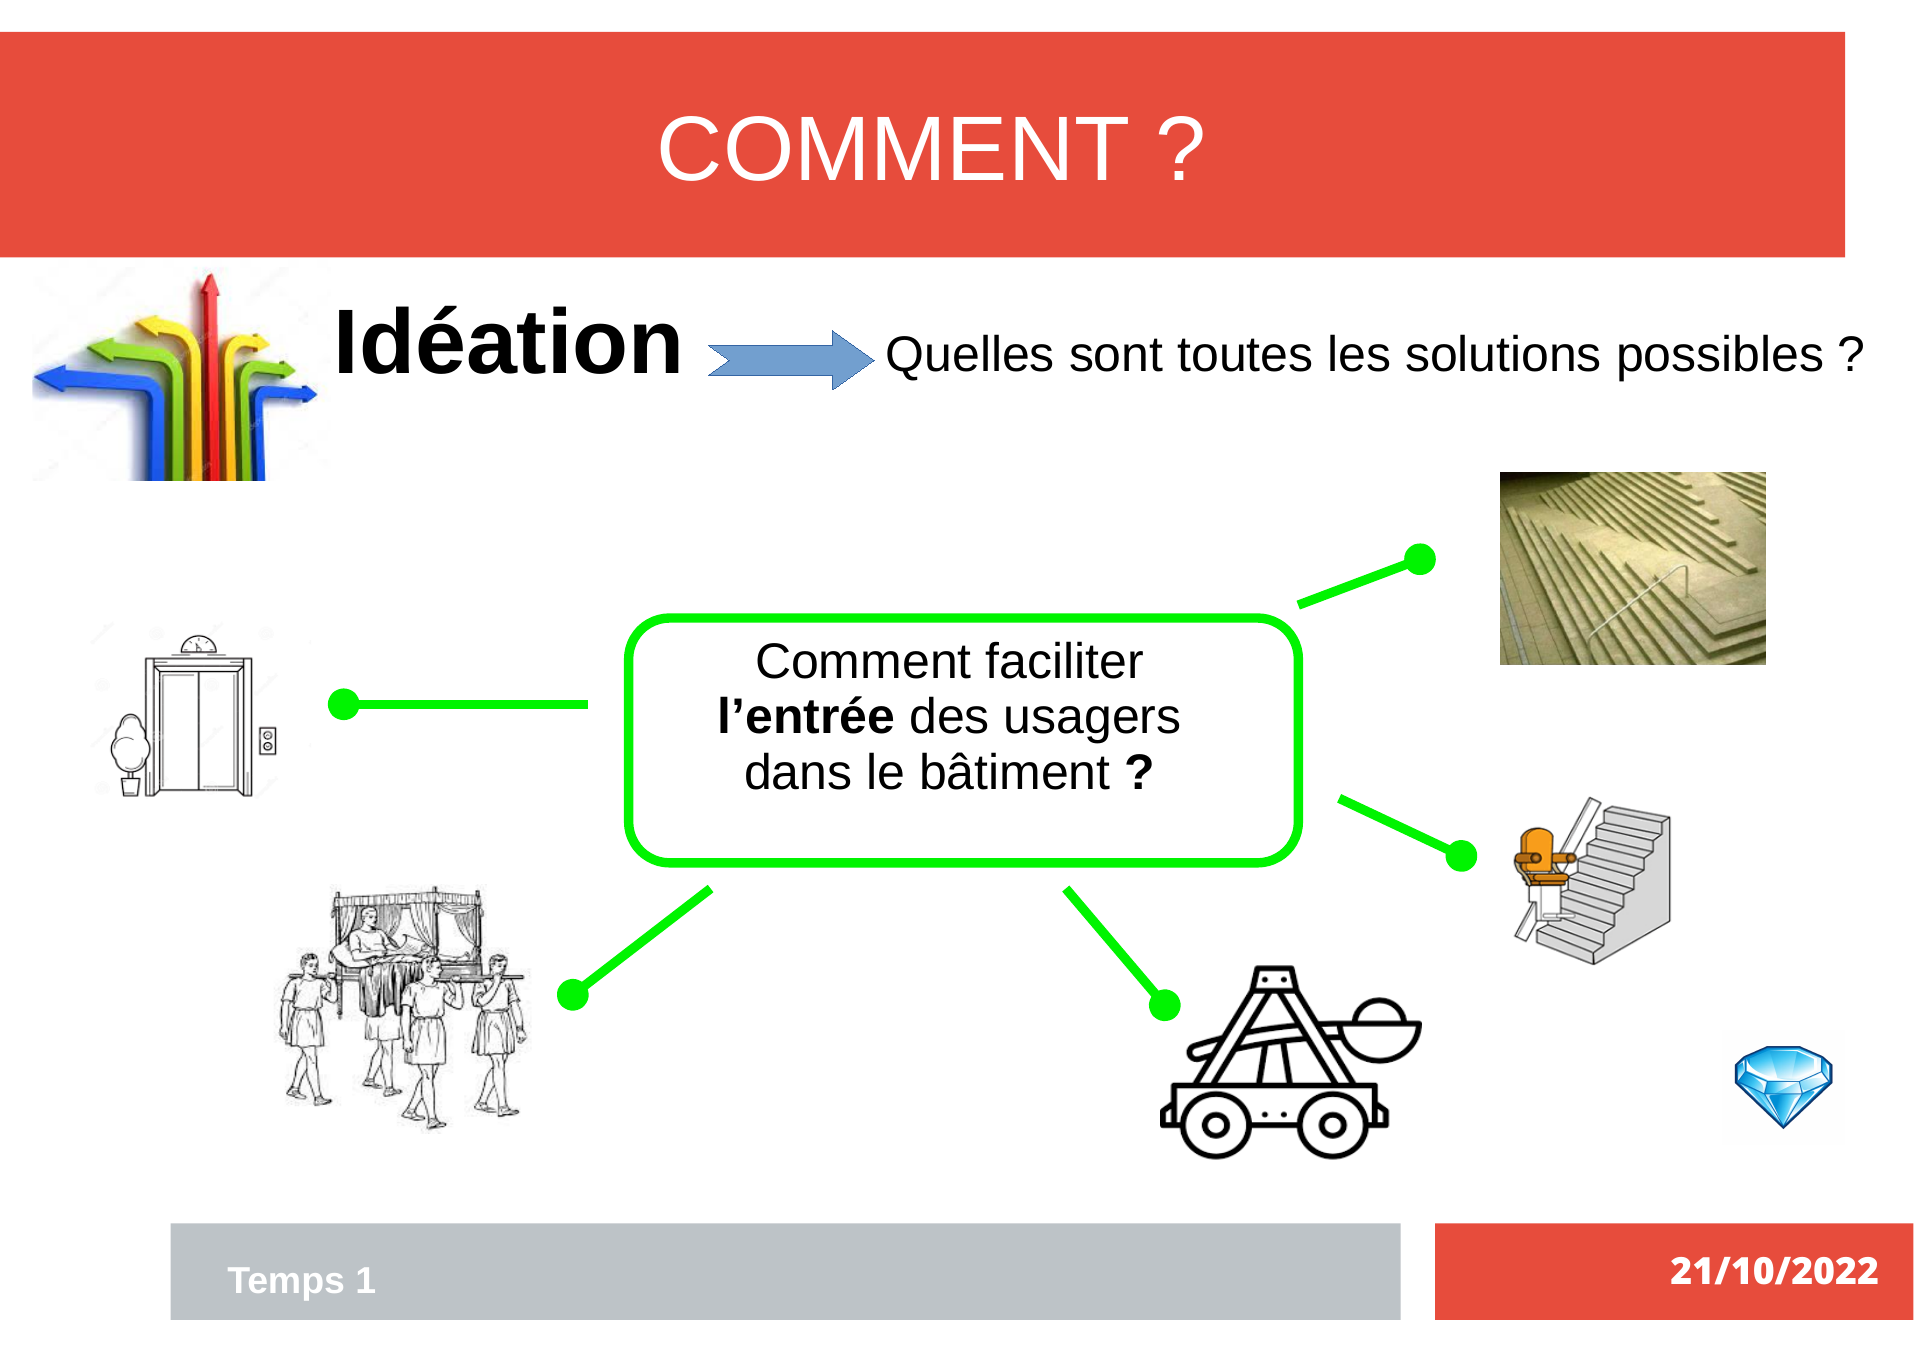

COMMENT ?
Idéation
Quelles sont toutes les solutions possibles ?
Comment faciliter l’entrée des usagers dans le bâtiment ?
21/10/2022
Temps 1